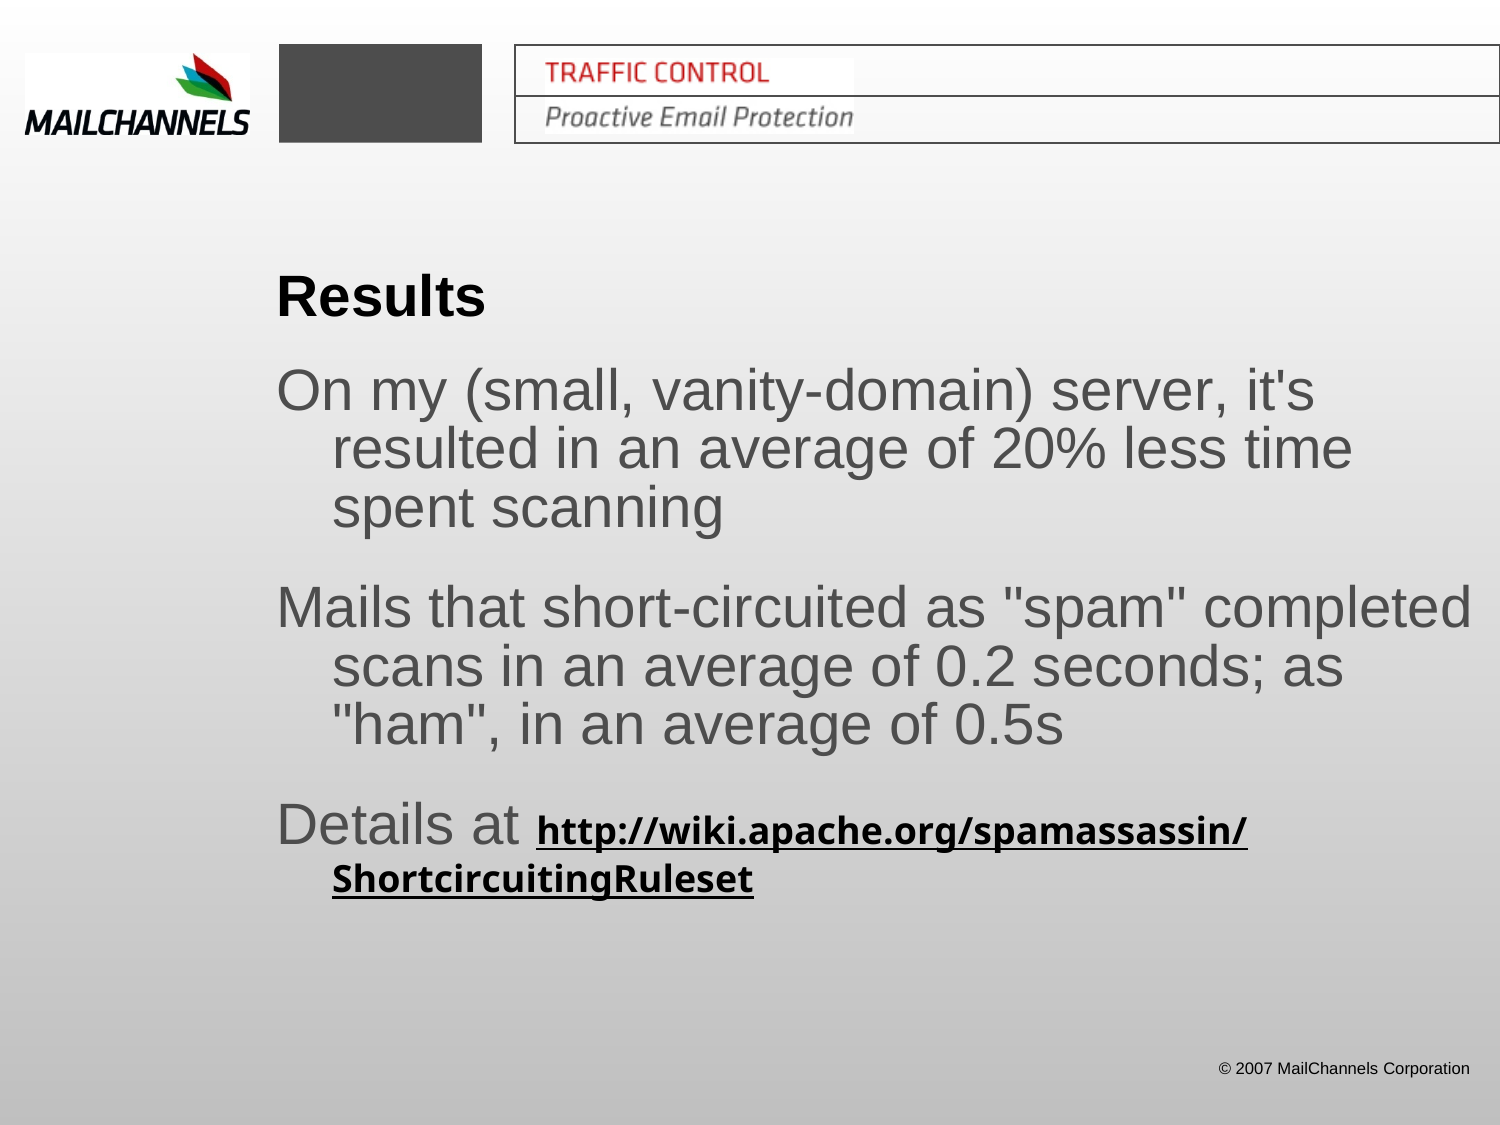

# Results
On my (small, vanity-domain) server, it's resulted in an average of 20% less time spent scanning
Mails that short-circuited as "spam" completed scans in an average of 0.2 seconds; as "ham", in an average of 0.5s
Details at http://wiki.apache.org/spamassassin/ShortcircuitingRuleset